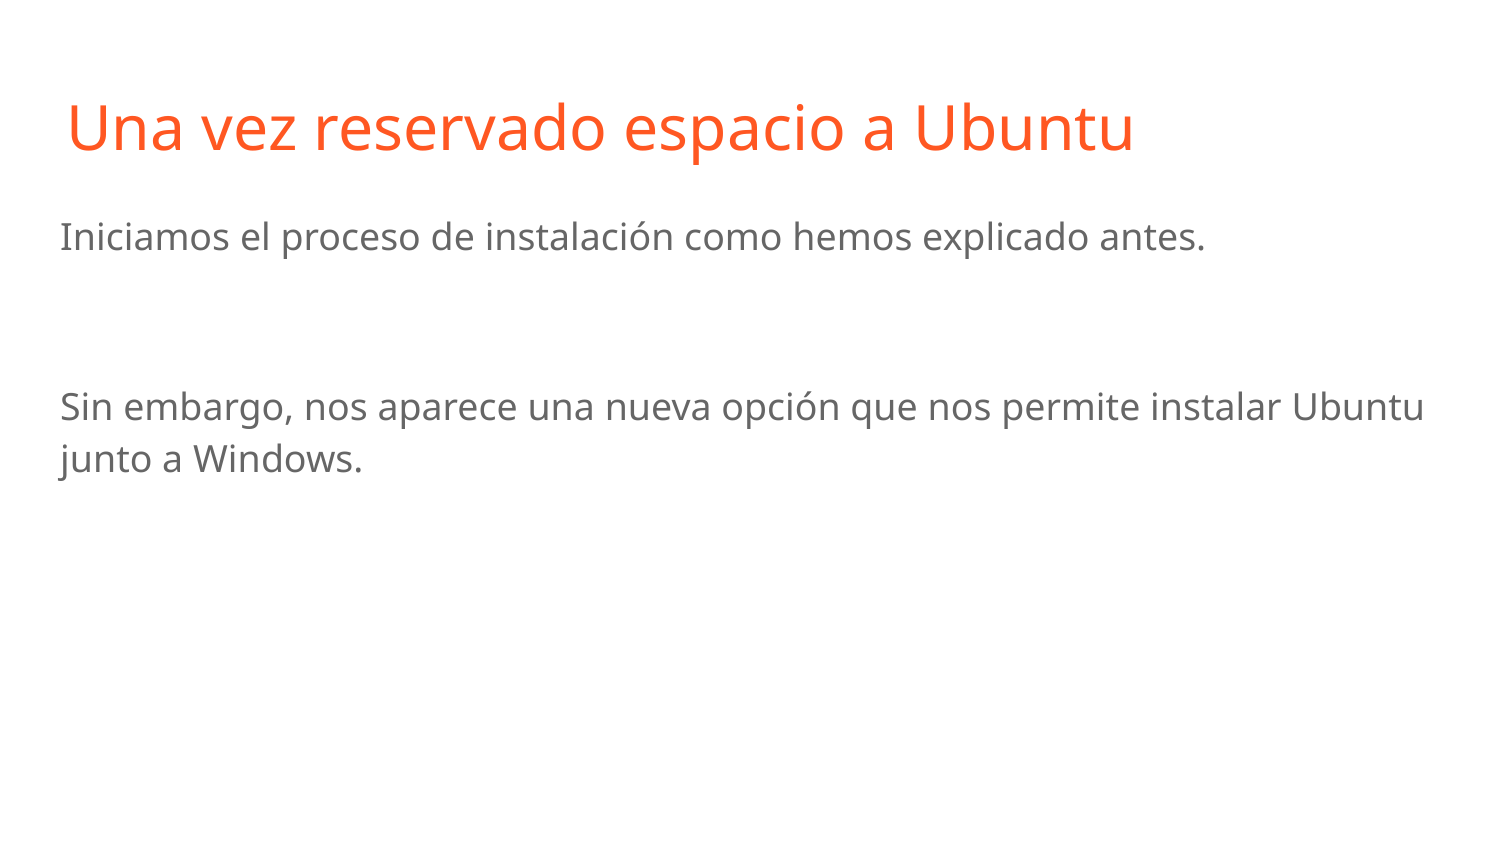

# Una vez reservado espacio a Ubuntu
Iniciamos el proceso de instalación como hemos explicado antes.
Sin embargo, nos aparece una nueva opción que nos permite instalar Ubuntu junto a Windows.